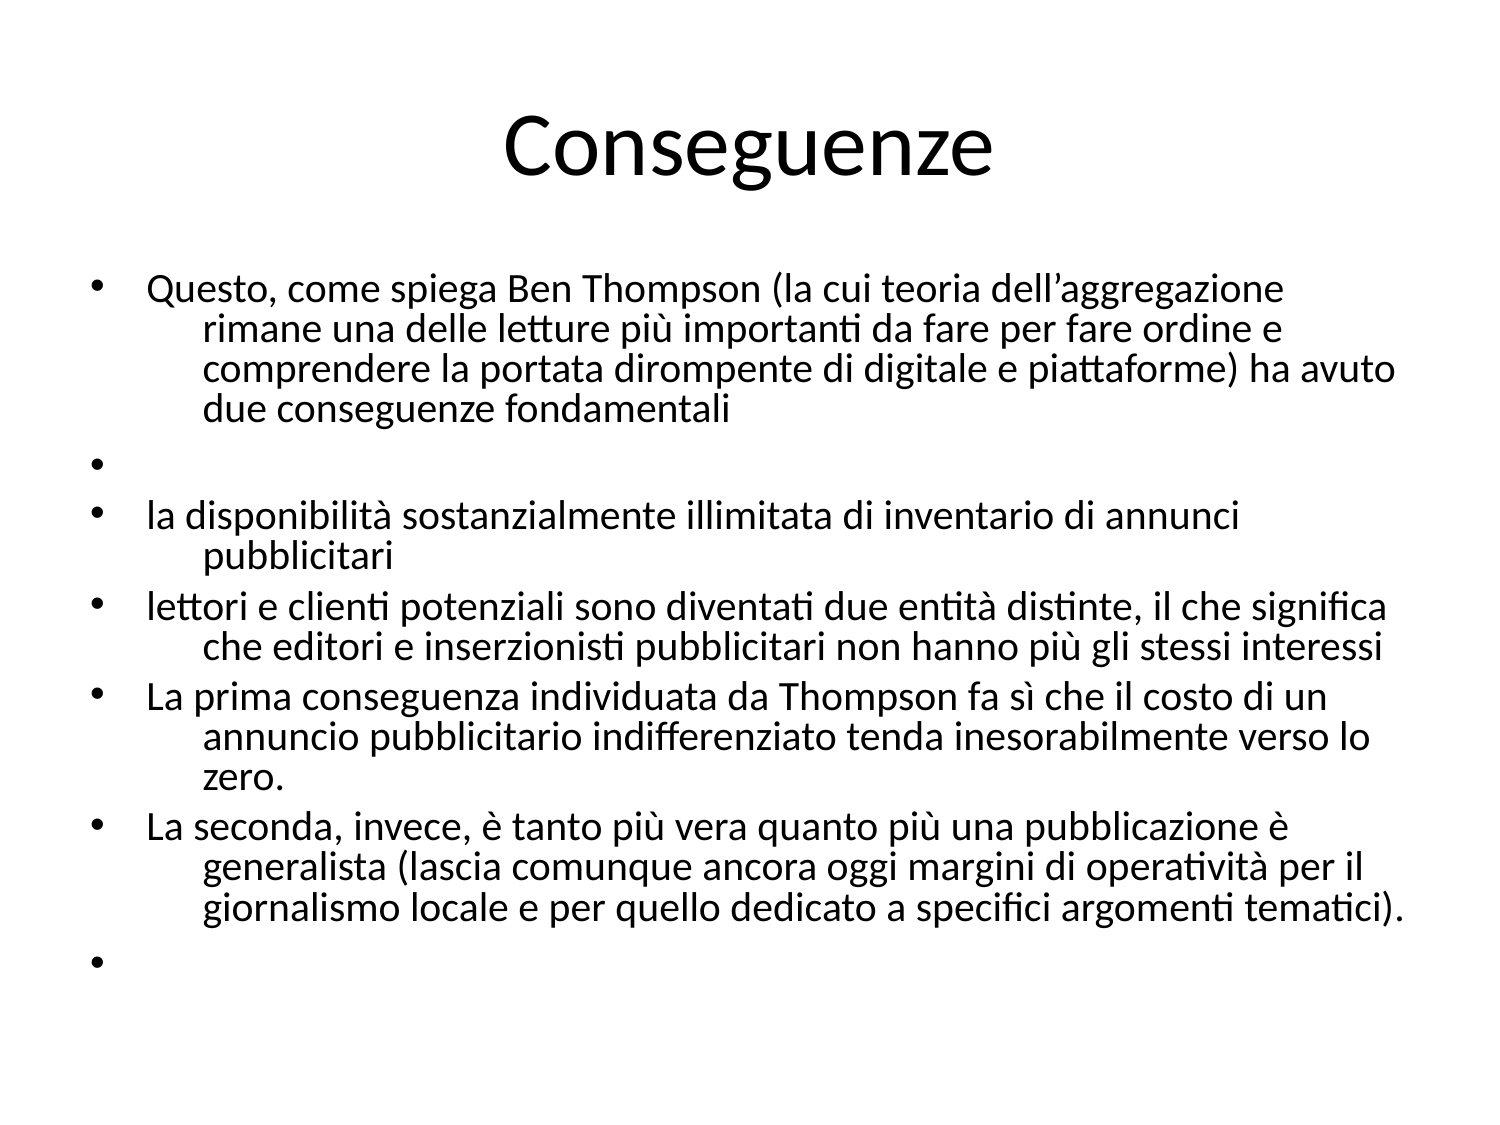

# Conseguenze
Questo, come spiega Ben Thompson (la cui teoria dell’aggregazione rimane una delle letture più importanti da fare per fare ordine e comprendere la portata dirompente di digitale e piattaforme) ha avuto due conseguenze fondamentali
la disponibilità sostanzialmente illimitata di inventario di annunci pubblicitari
lettori e clienti potenziali sono diventati due entità distinte, il che significa che editori e inserzionisti pubblicitari non hanno più gli stessi interessi
La prima conseguenza individuata da Thompson fa sì che il costo di un annuncio pubblicitario indifferenziato tenda inesorabilmente verso lo zero.
La seconda, invece, è tanto più vera quanto più una pubblicazione è generalista (lascia comunque ancora oggi margini di operatività per il giornalismo locale e per quello dedicato a specifici argomenti tematici).